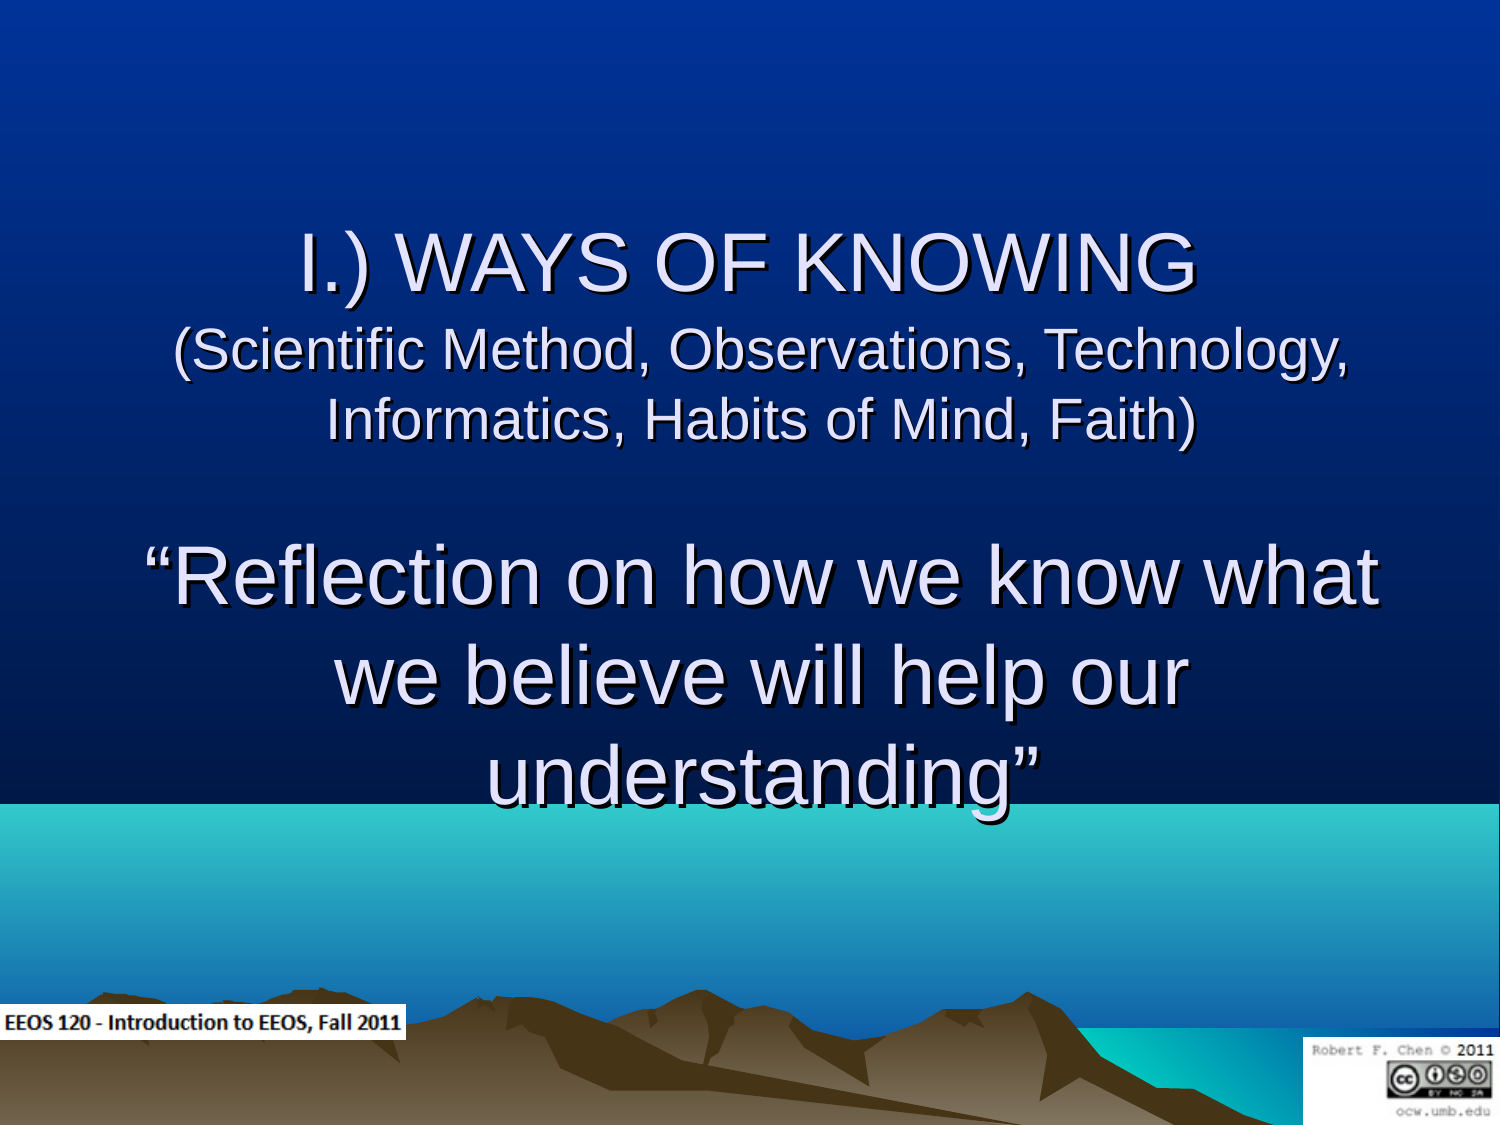

# I.) WAYS OF KNOWING (Scientific Method, Observations, Technology, Informatics, Habits of Mind, Faith) “Reflection on how we know what we believe will help our understanding”